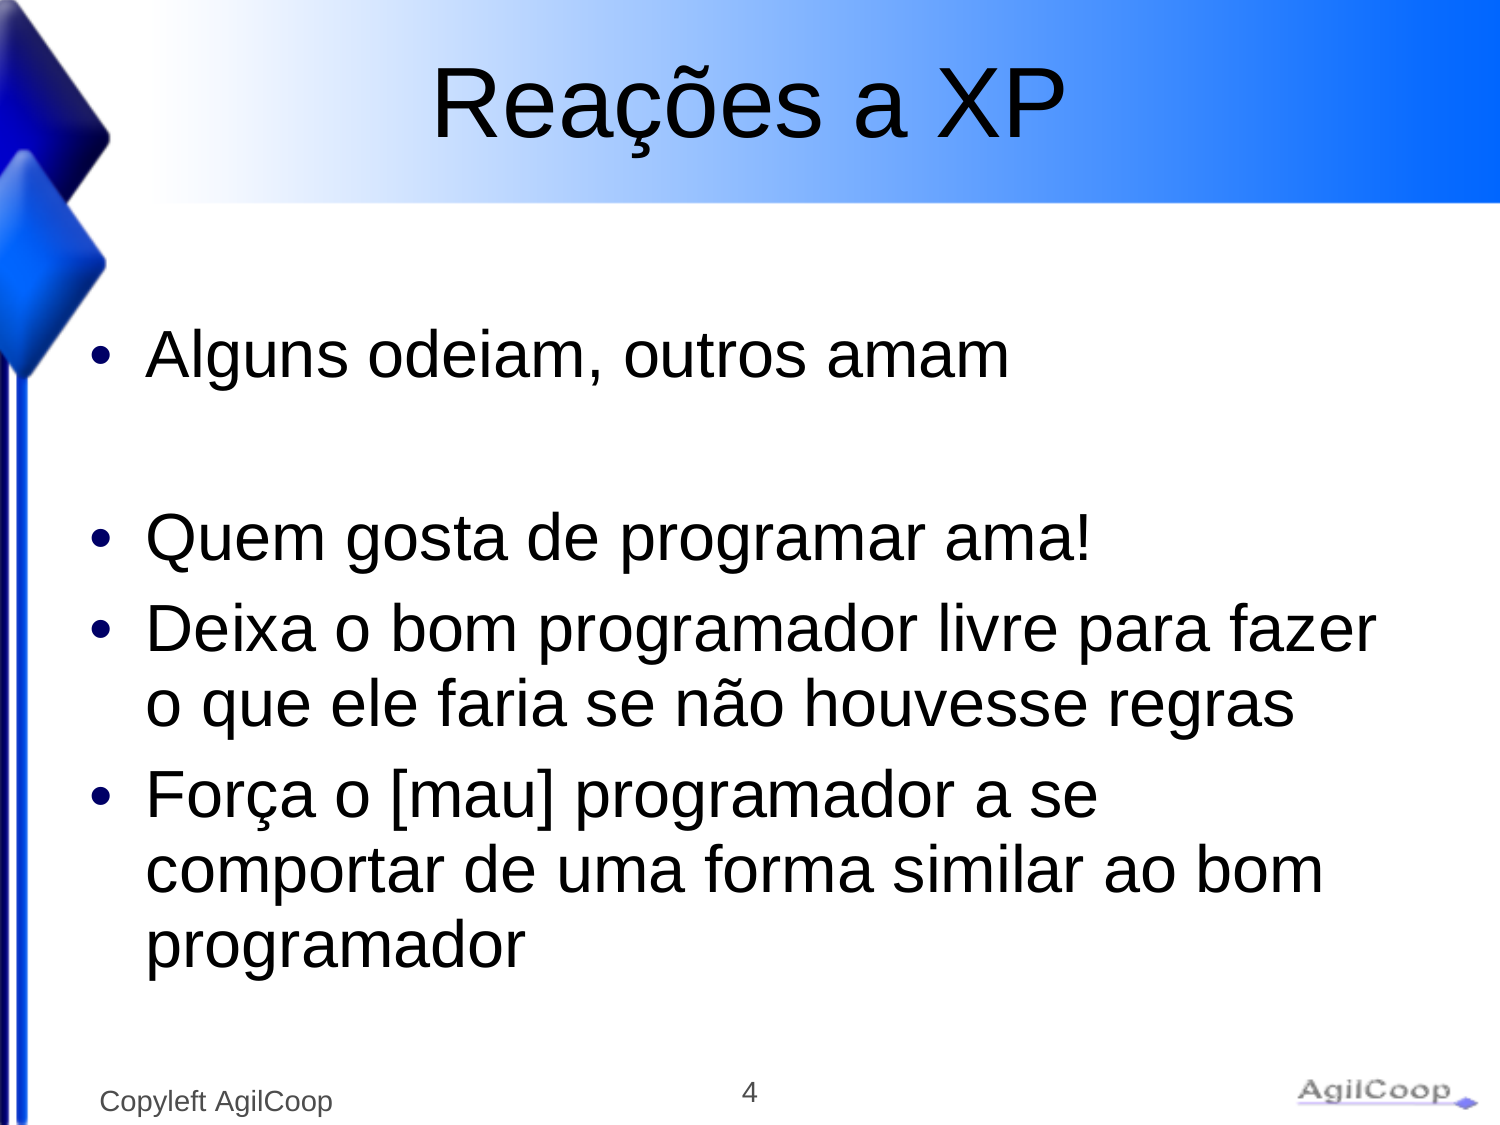

# Reações a XP
Alguns odeiam, outros amam
Quem gosta de programar ama!
Deixa o bom programador livre para fazer o que ele faria se não houvesse regras
Força o [mau] programador a se comportar de uma forma similar ao bom programador
4